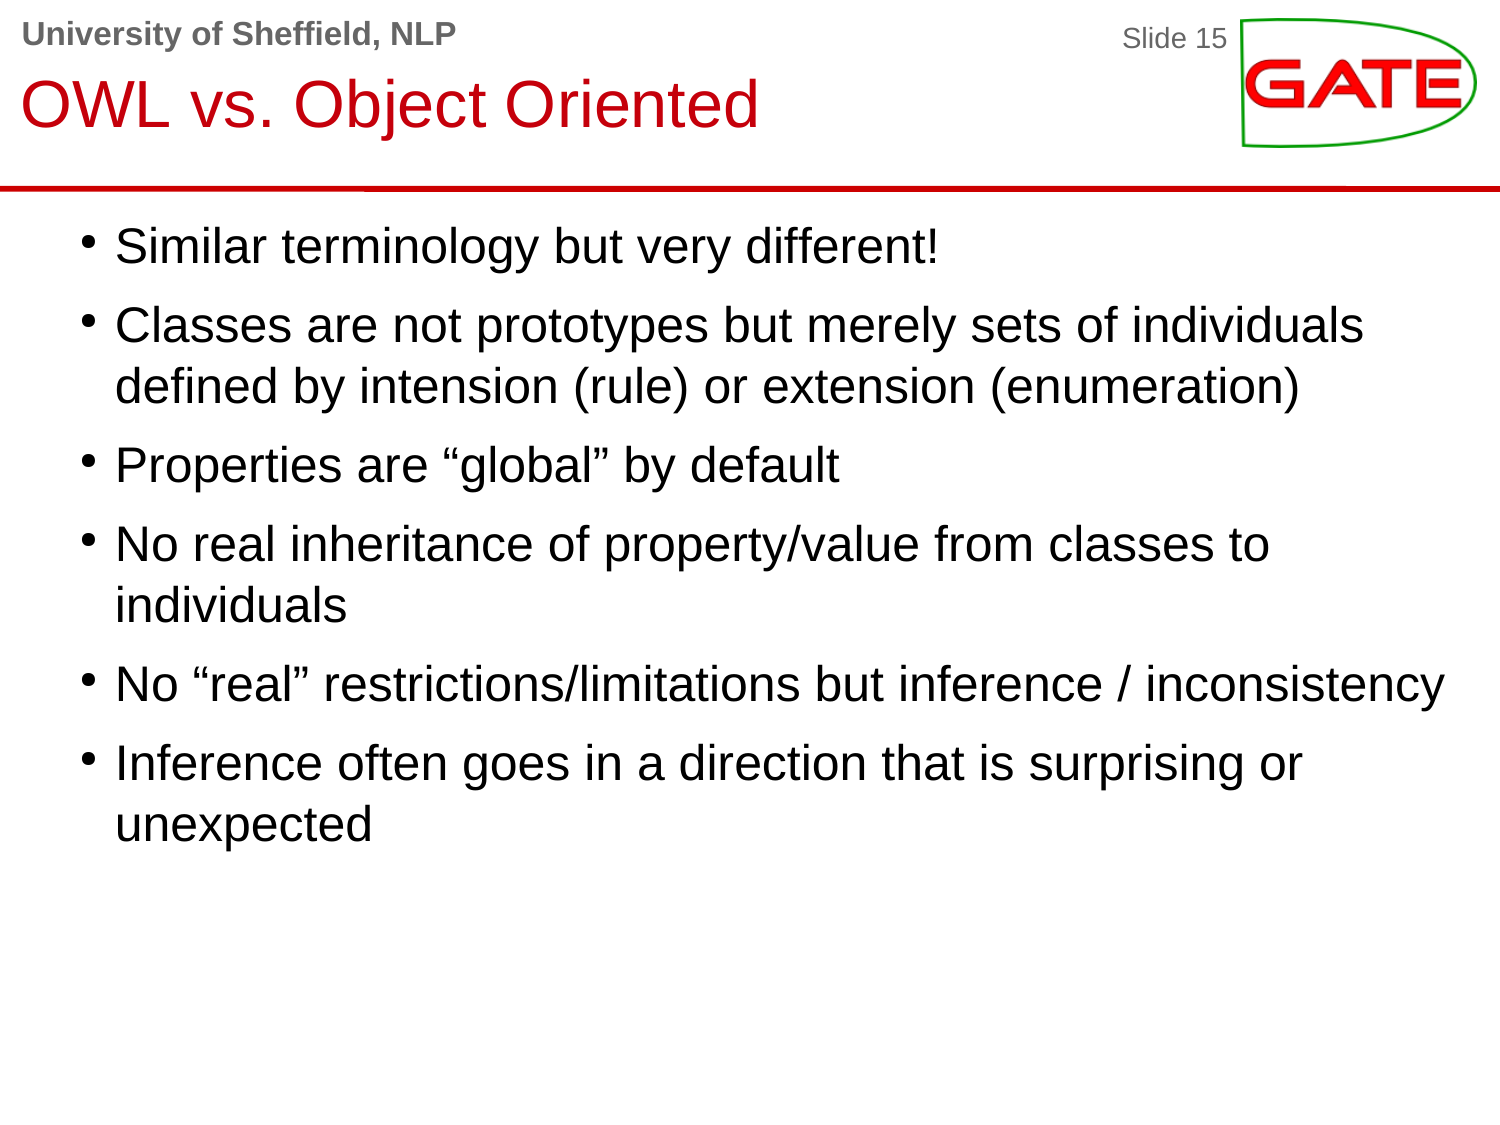

15
# OWL vs. Object Oriented
Similar terminology but very different!
Classes are not prototypes but merely sets of individuals
defined by intension (rule) or extension (enumeration)
Properties are “global” by default
No real inheritance of property/value from classes to individuals
No “real” restrictions/limitations but inference / inconsistency
Inference often goes in a direction that is surprising or unexpected